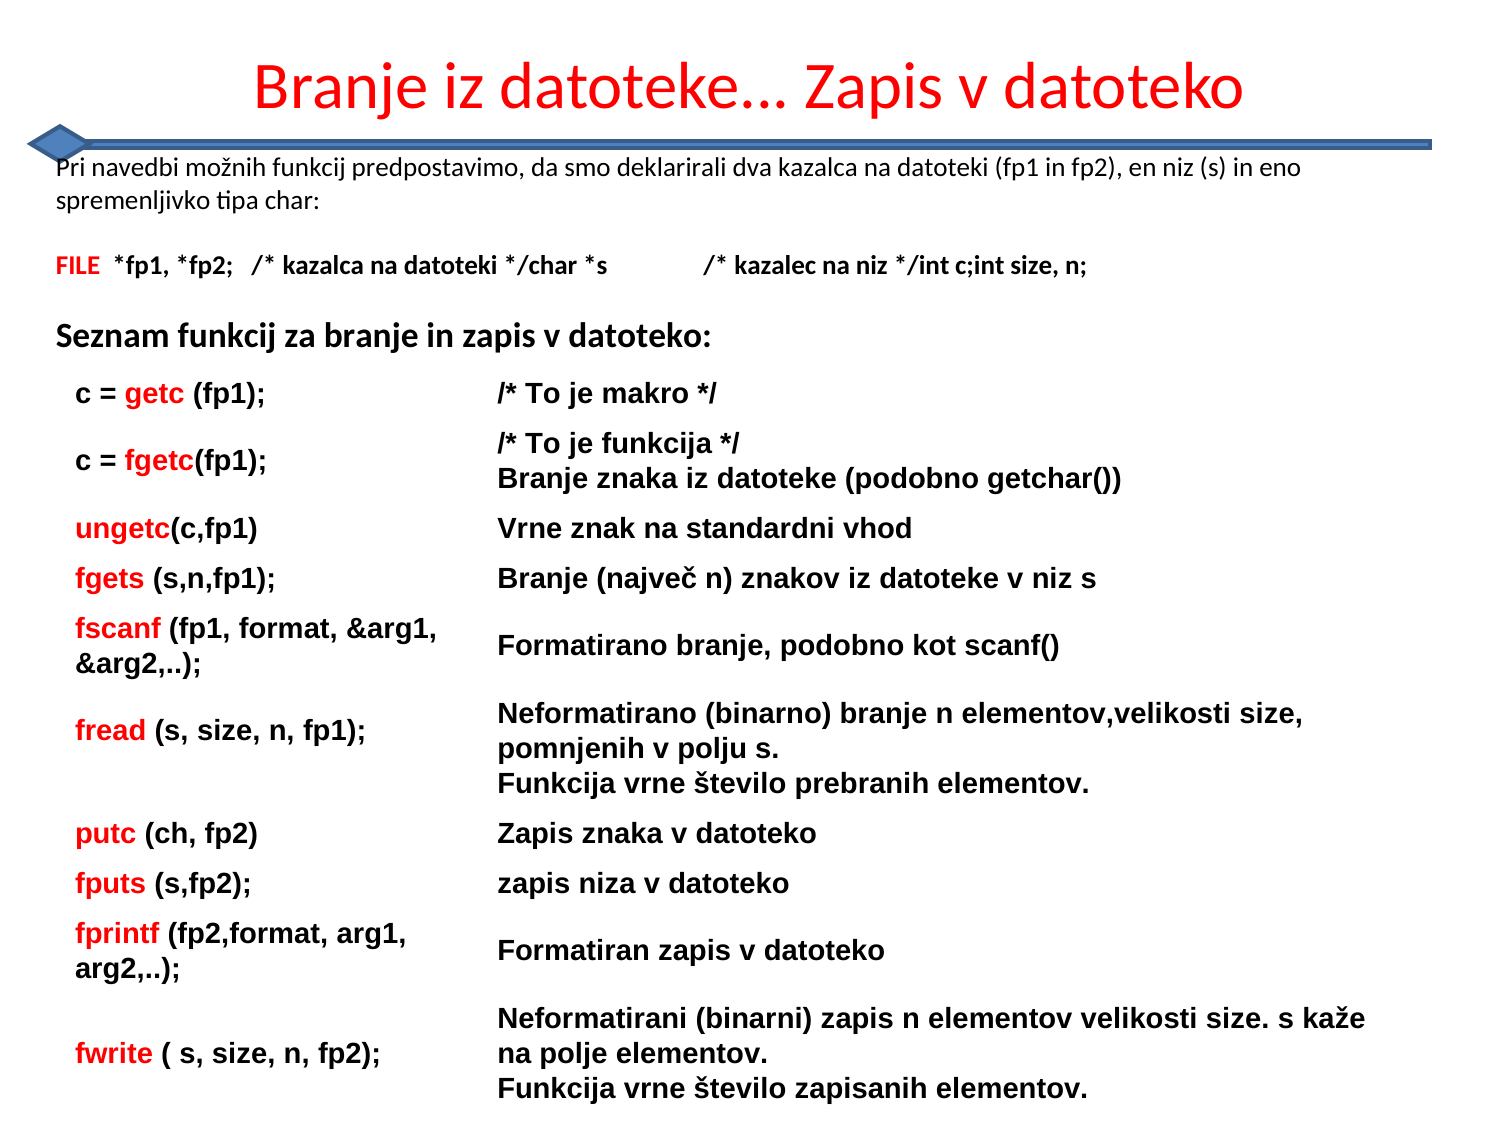

# Branje iz datoteke... Zapis v datoteko
Pri navedbi možnih funkcij predpostavimo, da smo deklarirali dva kazalca na datoteki (fp1 in fp2), en niz (s) in eno spremenljivko tipa char:
FILE  *fp1, *fp2;   /* kazalca na datoteki */char *s                /* kazalec na niz */int c;int size, n;
Seznam funkcij za branje in zapis v datoteko:
| c = getc (fp1); | /\* To je makro \*/ |
| --- | --- |
| c = fgetc(fp1); | /\* To je funkcija \*/  Branje znaka iz datoteke (podobno getchar()) |
| ungetc(c,fp1) | Vrne znak na standardni vhod |
| fgets (s,n,fp1); | Branje (največ n) znakov iz datoteke v niz s |
| fscanf (fp1, format, &arg1, &arg2,..); | Formatirano branje, podobno kot scanf() |
| fread (s, size, n, fp1); | Neformatirano (binarno) branje n elementov,velikosti size, pomnjenih v polju s.  Funkcija vrne število prebranih elementov. |
| putc (ch, fp2) | Zapis znaka v datoteko |
| fputs (s,fp2); | zapis niza v datoteko |
| fprintf (fp2,format, arg1, arg2,..); | Formatiran zapis v datoteko |
| fwrite ( s, size, n, fp2); | Neformatirani (binarni) zapis n elementov velikosti size. s kaže na polje elementov.  Funkcija vrne število zapisanih elementov. |